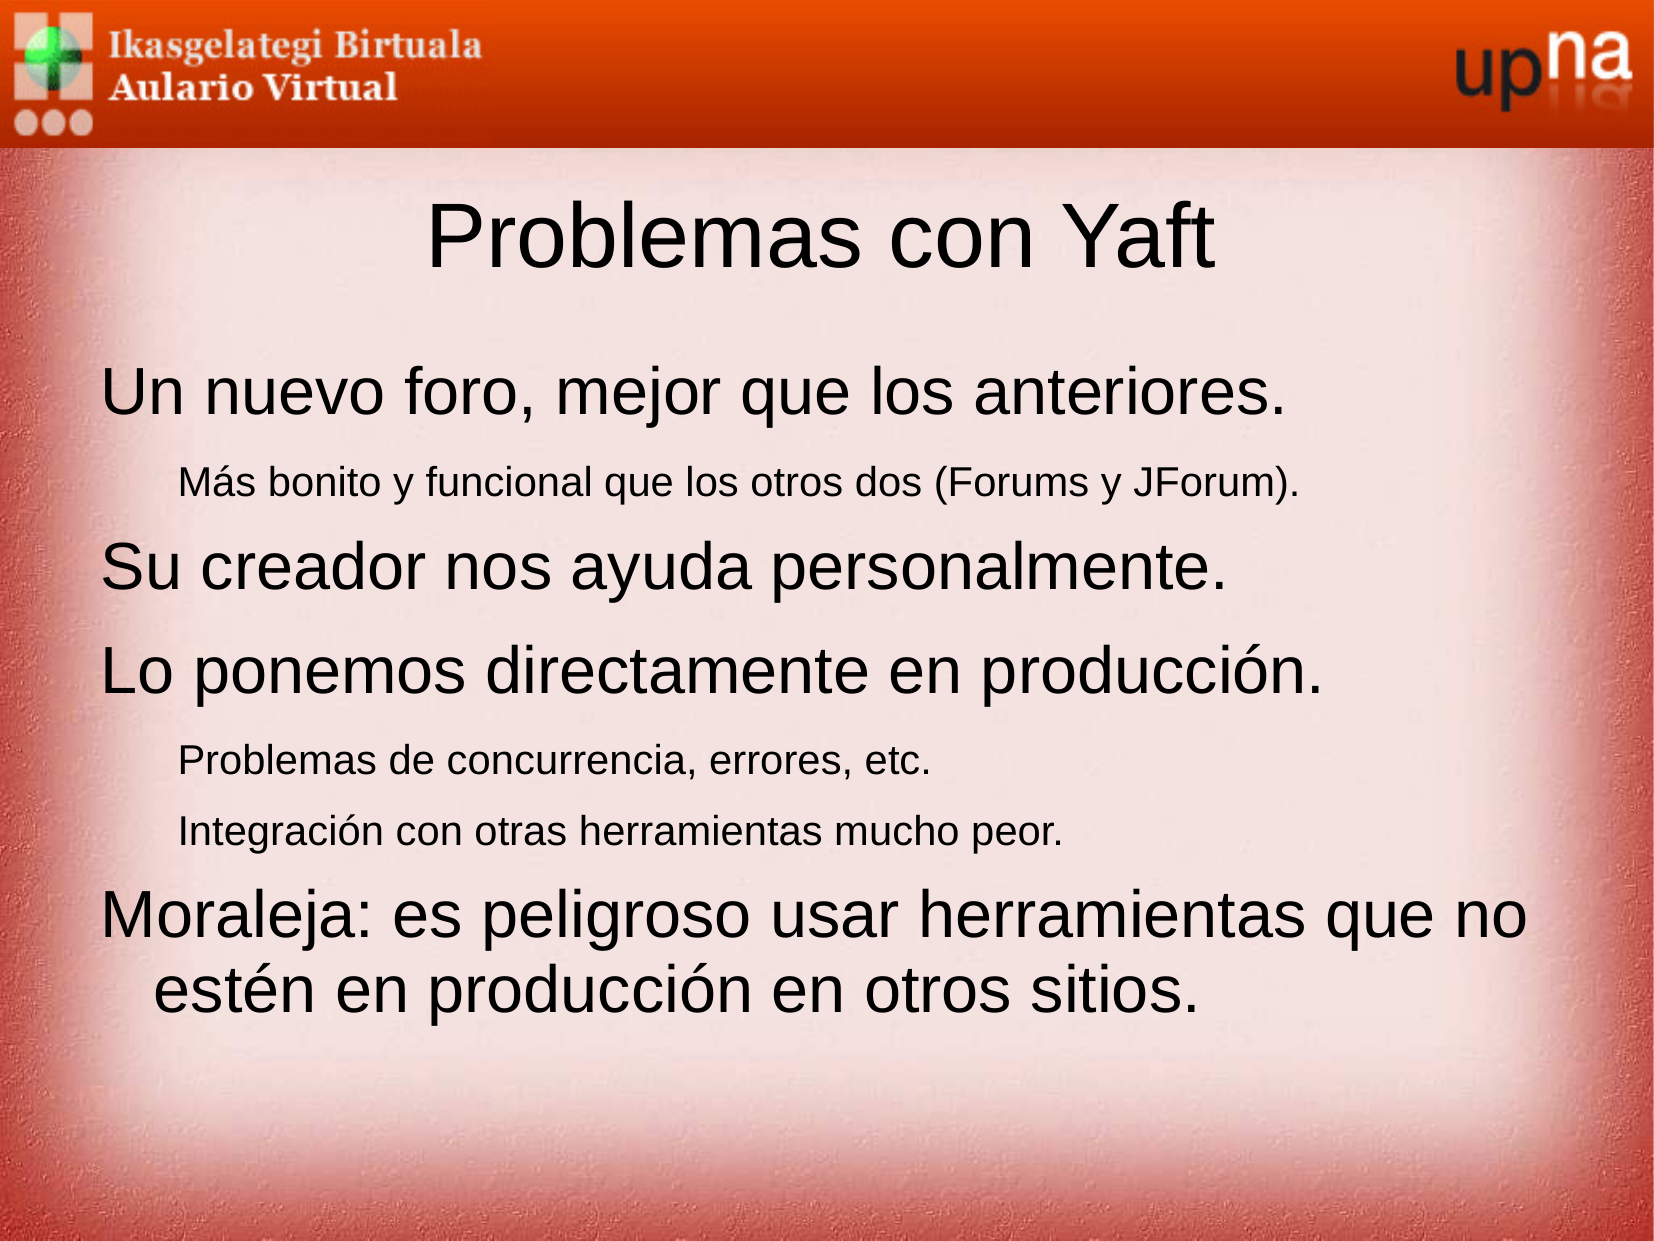

# Problemas con Yaft
Un nuevo foro, mejor que los anteriores.
Más bonito y funcional que los otros dos (Forums y JForum).
Su creador nos ayuda personalmente.
Lo ponemos directamente en producción.
Problemas de concurrencia, errores, etc.
Integración con otras herramientas mucho peor.
Moraleja: es peligroso usar herramientas que no estén en producción en otros sitios.